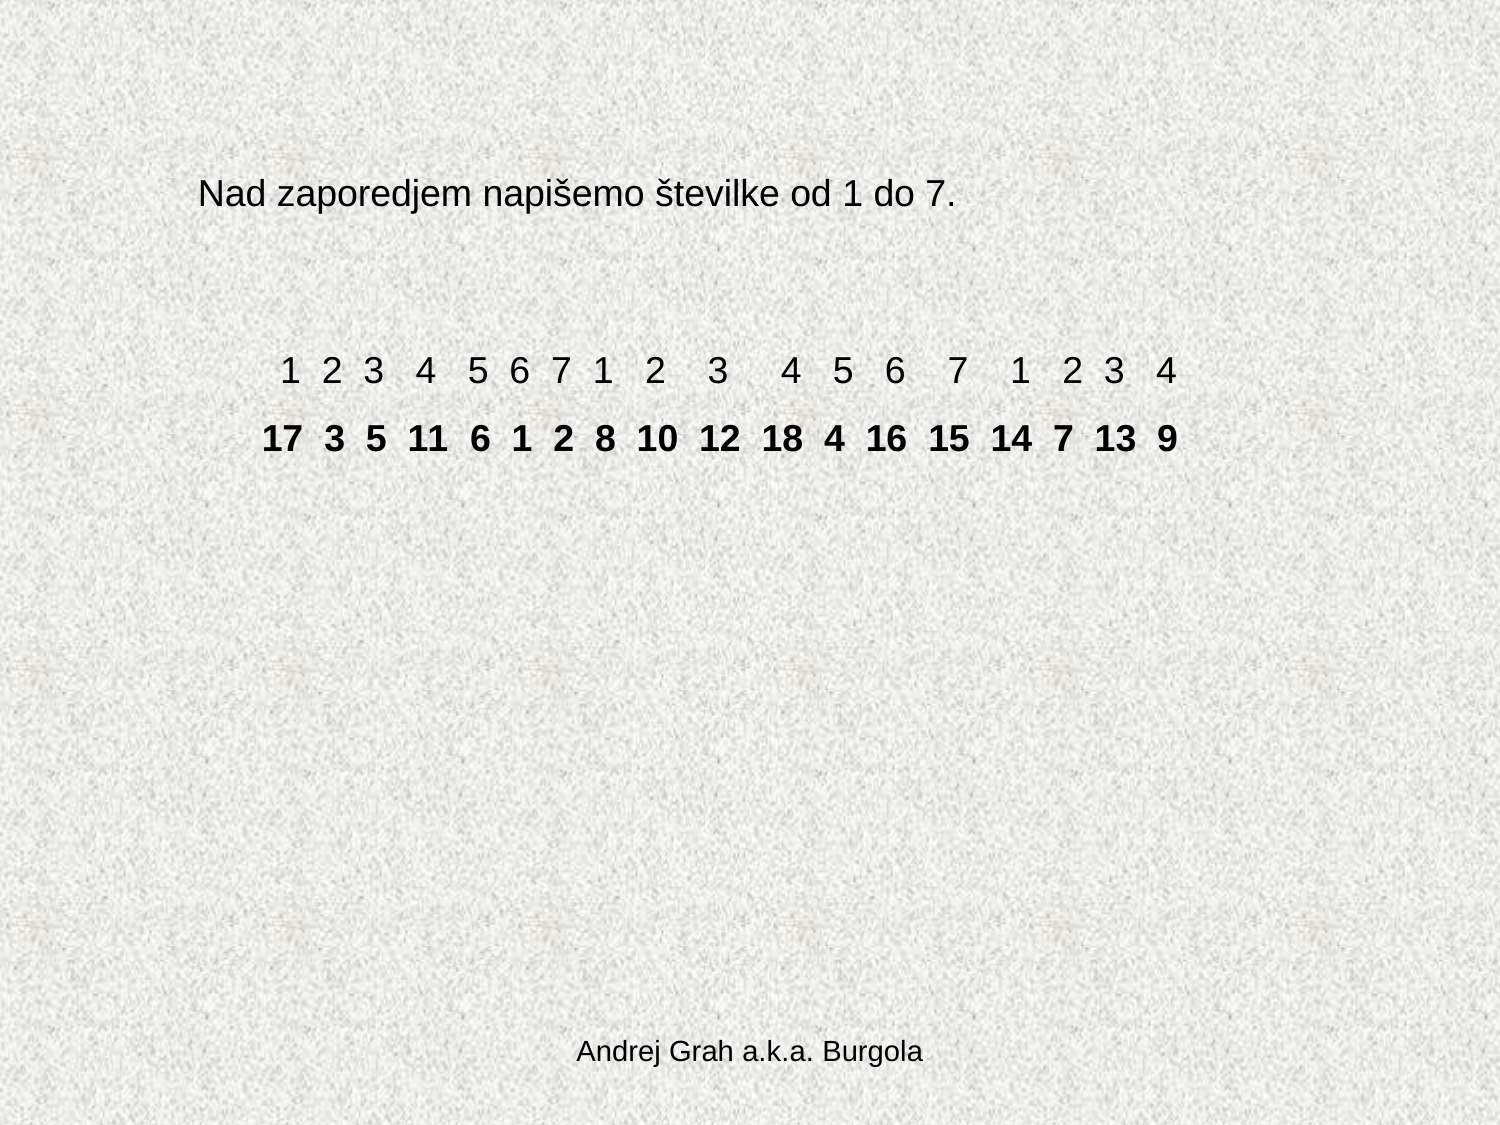

Nad zaporedjem napišemo številke od 1 do 7.
 1 2 3 4 5 6 7 1 2 3 4 5 6 7 1 2 3 4
17 3 5 11 6 1 2 8 10 12 18 4 16 15 14 7 13 9
Andrej Grah a.k.a. Burgola